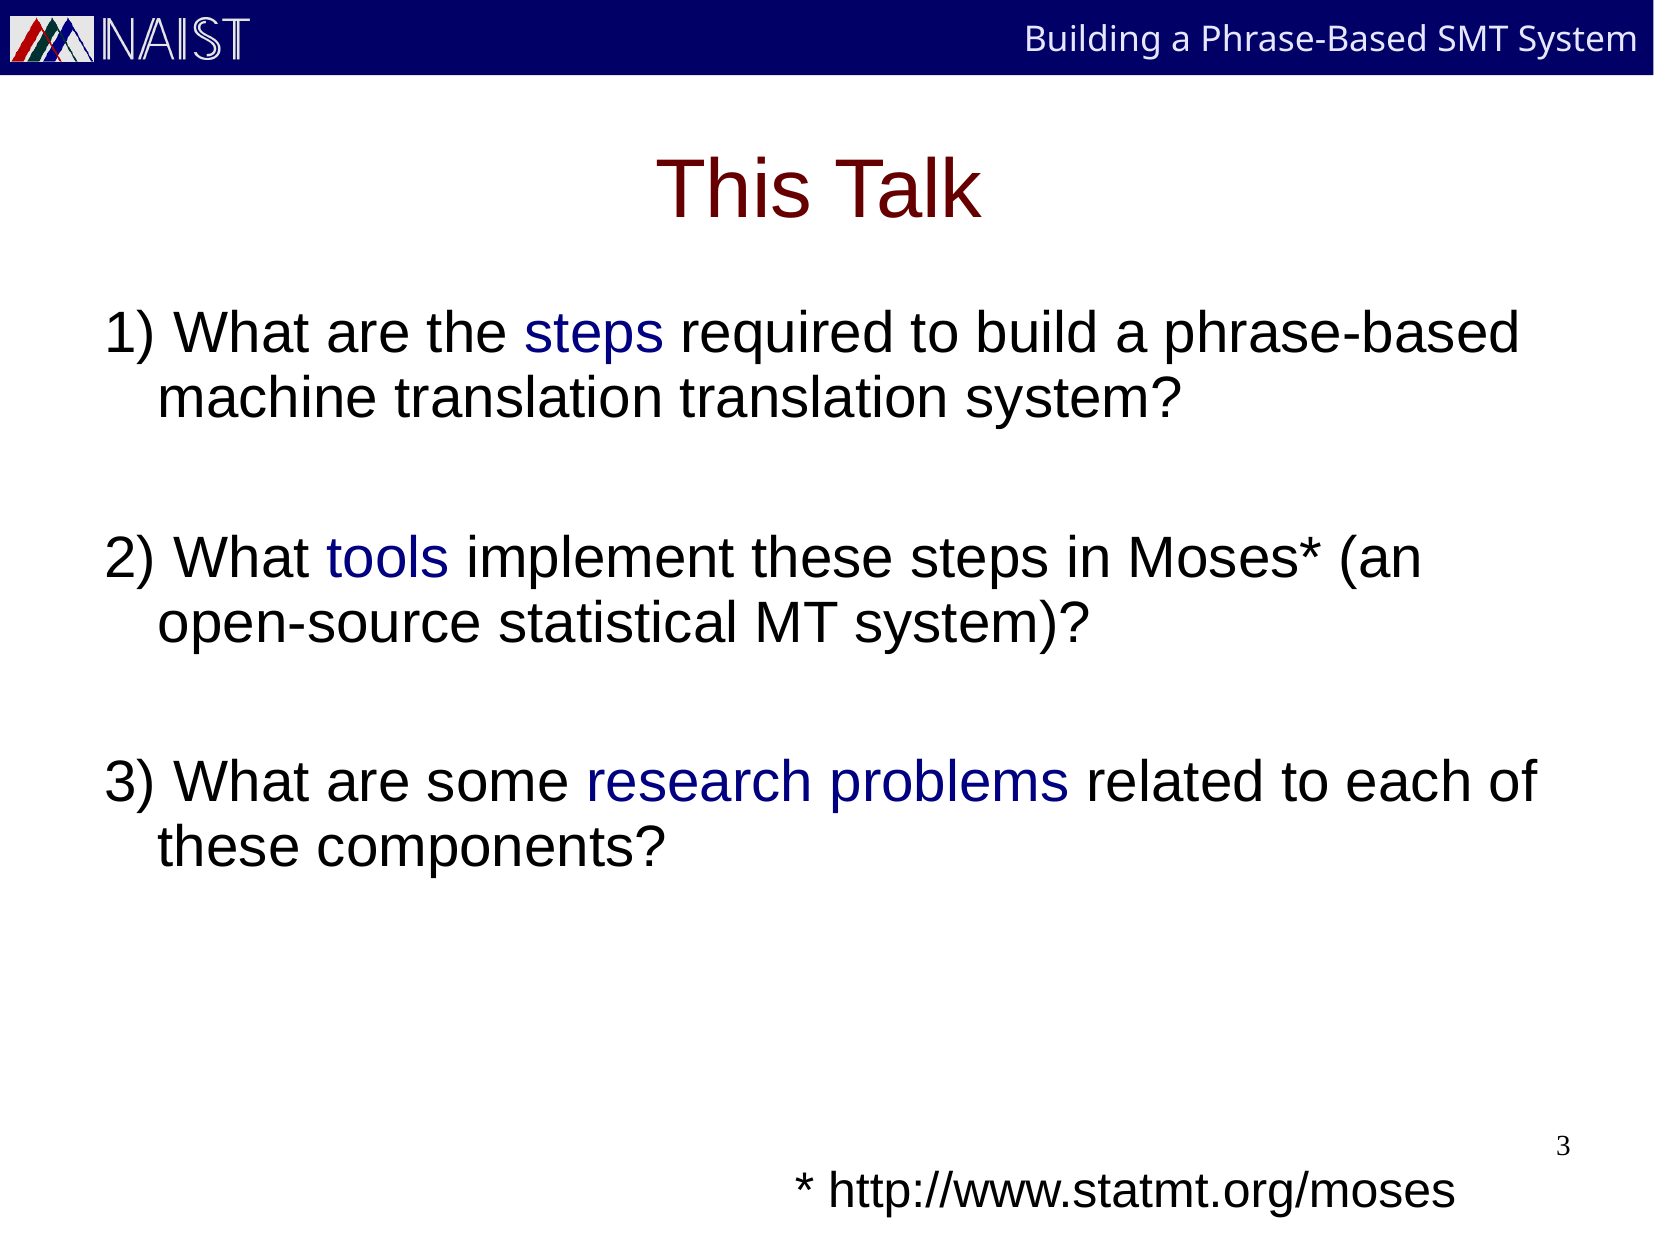

# This Talk
 What are the steps required to build a phrase-based machine translation translation system?
 What tools implement these steps in Moses* (an open-source statistical MT system)?
 What are some research problems related to each of these components?
3
* http://www.statmt.org/moses